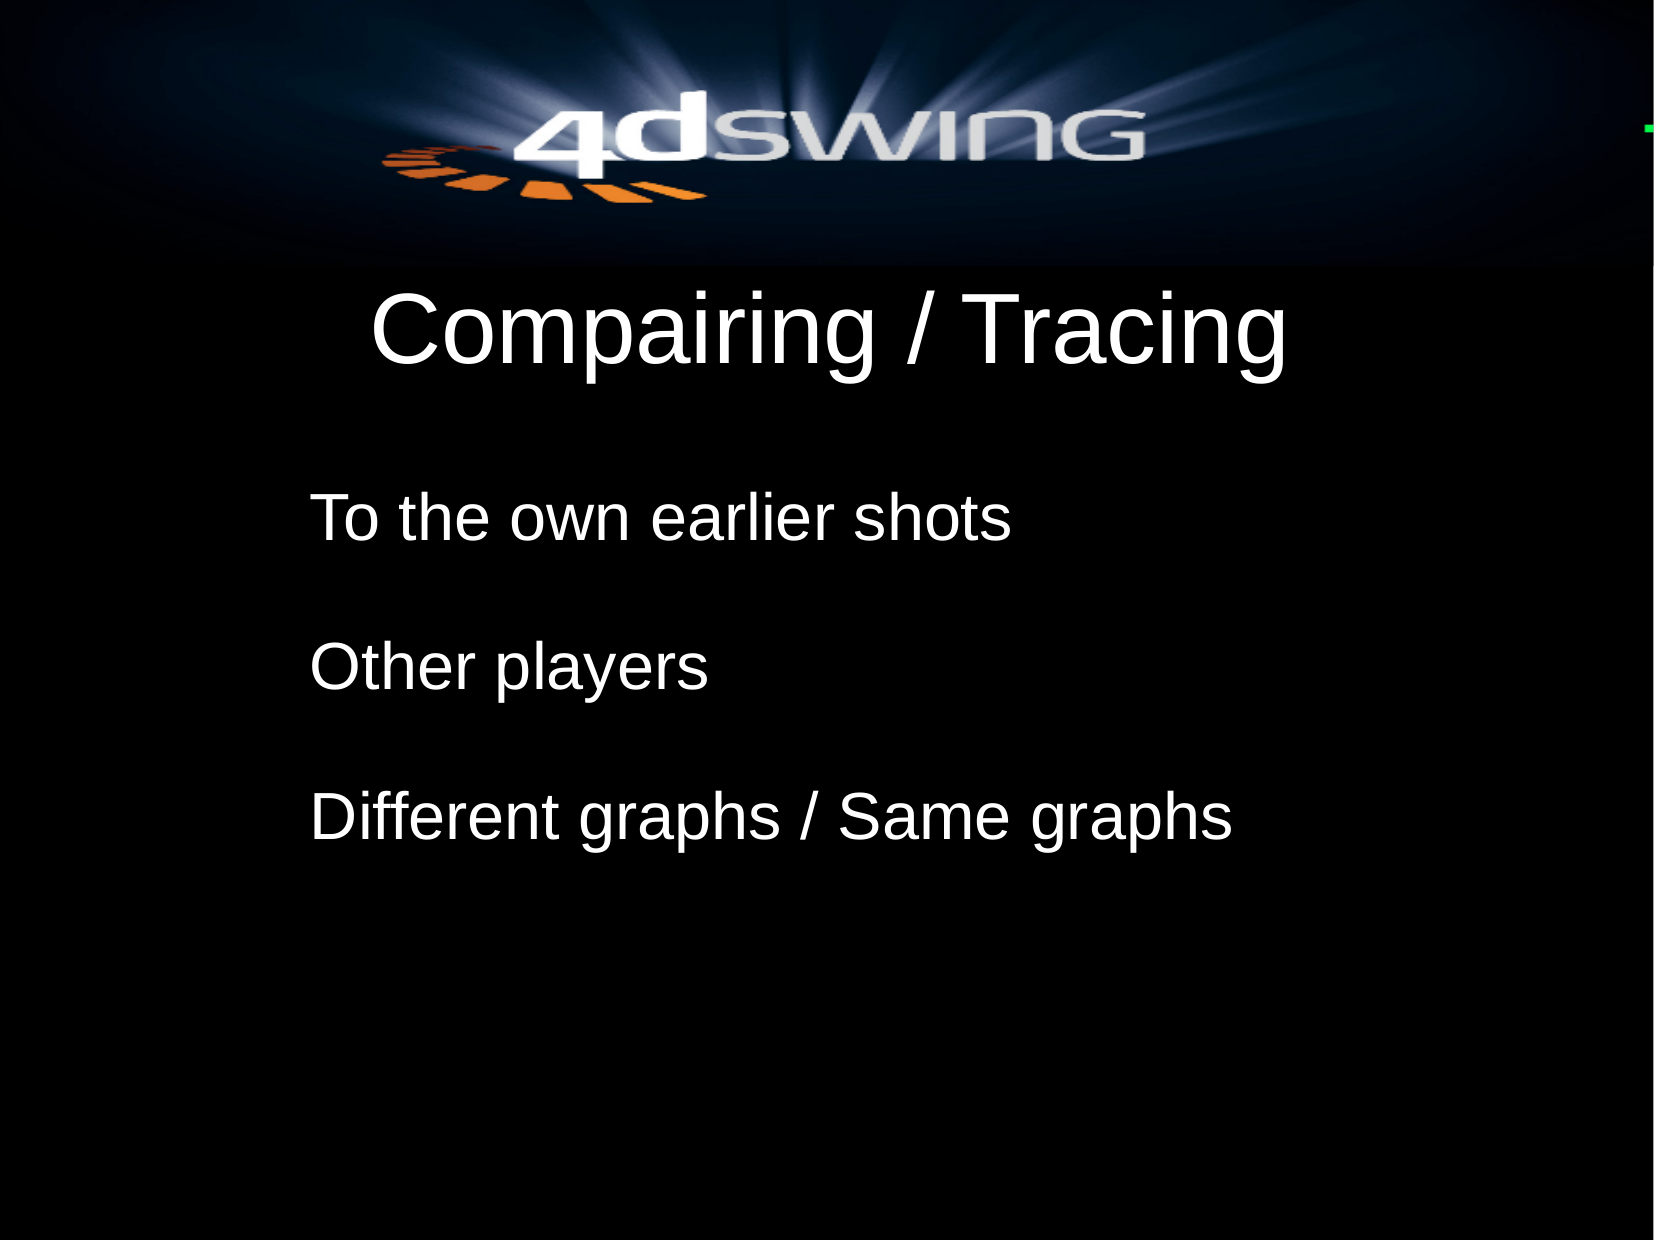

Compairing / Tracing
To the own earlier shots
Other players
Different graphs / Same graphs